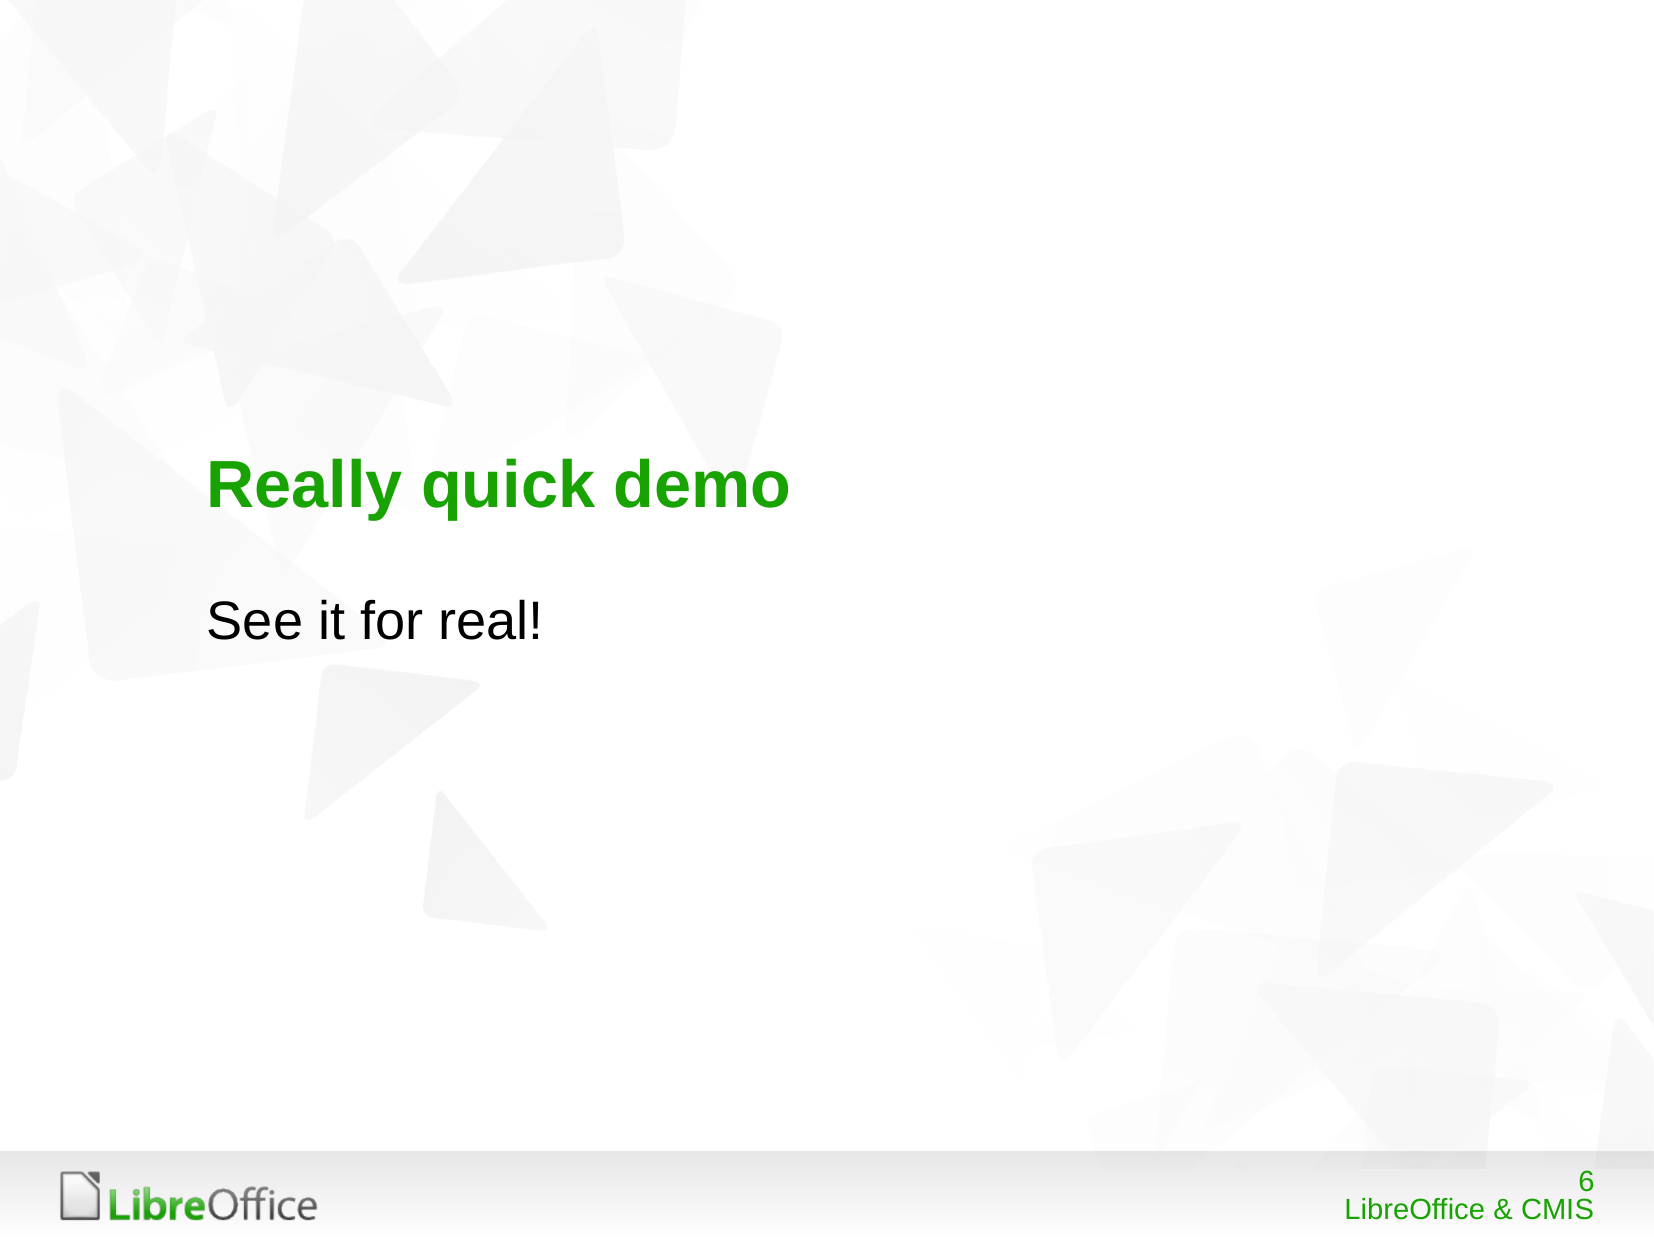

# Really quick demo
See it for real!
6
LibreOffice & CMIS